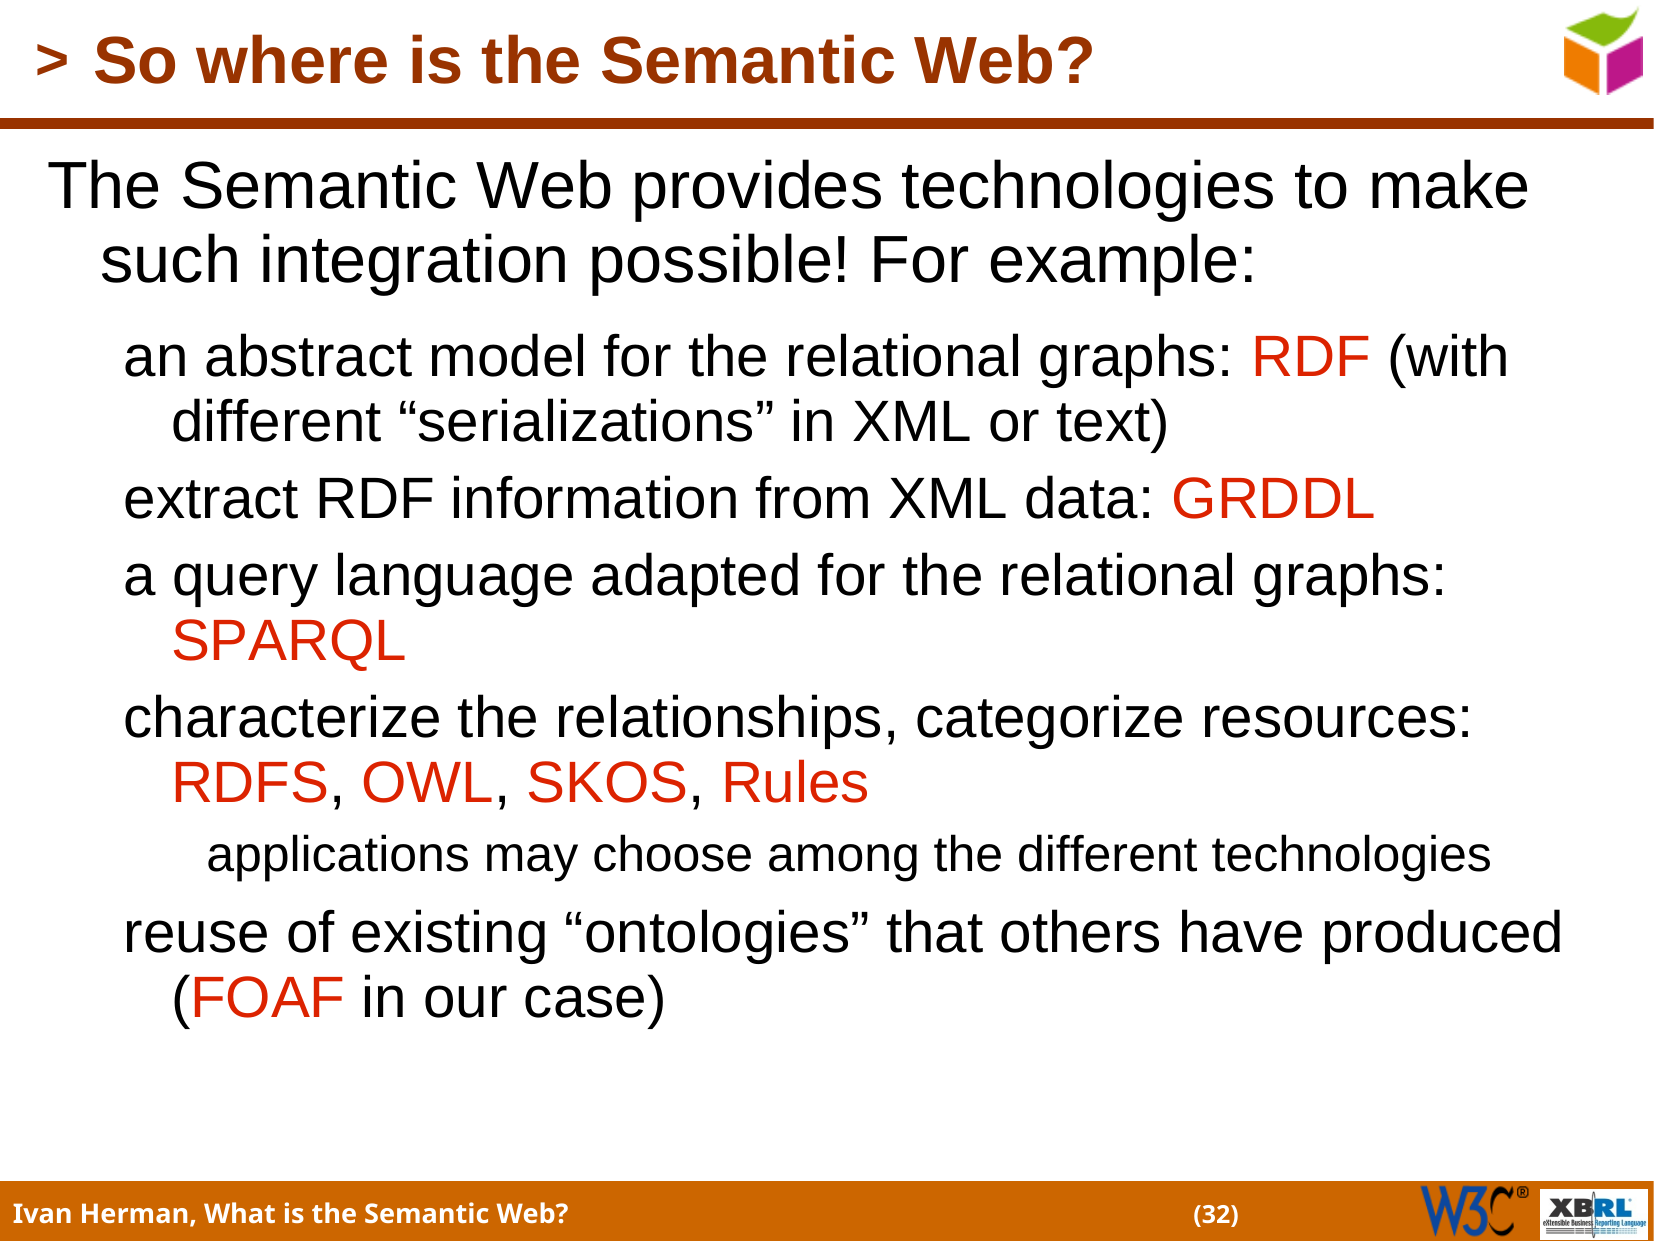

# So where is the Semantic Web?
The Semantic Web provides technologies to make such integration possible! For example:
an abstract model for the relational graphs: RDF (with different “serializations” in XML or text)
extract RDF information from XML data: GRDDL
a query language adapted for the relational graphs: SPARQL
characterize the relationships, categorize resources: RDFS, OWL, SKOS, Rules
applications may choose among the different technologies
reuse of existing “ontologies” that others have produced (FOAF in our case)